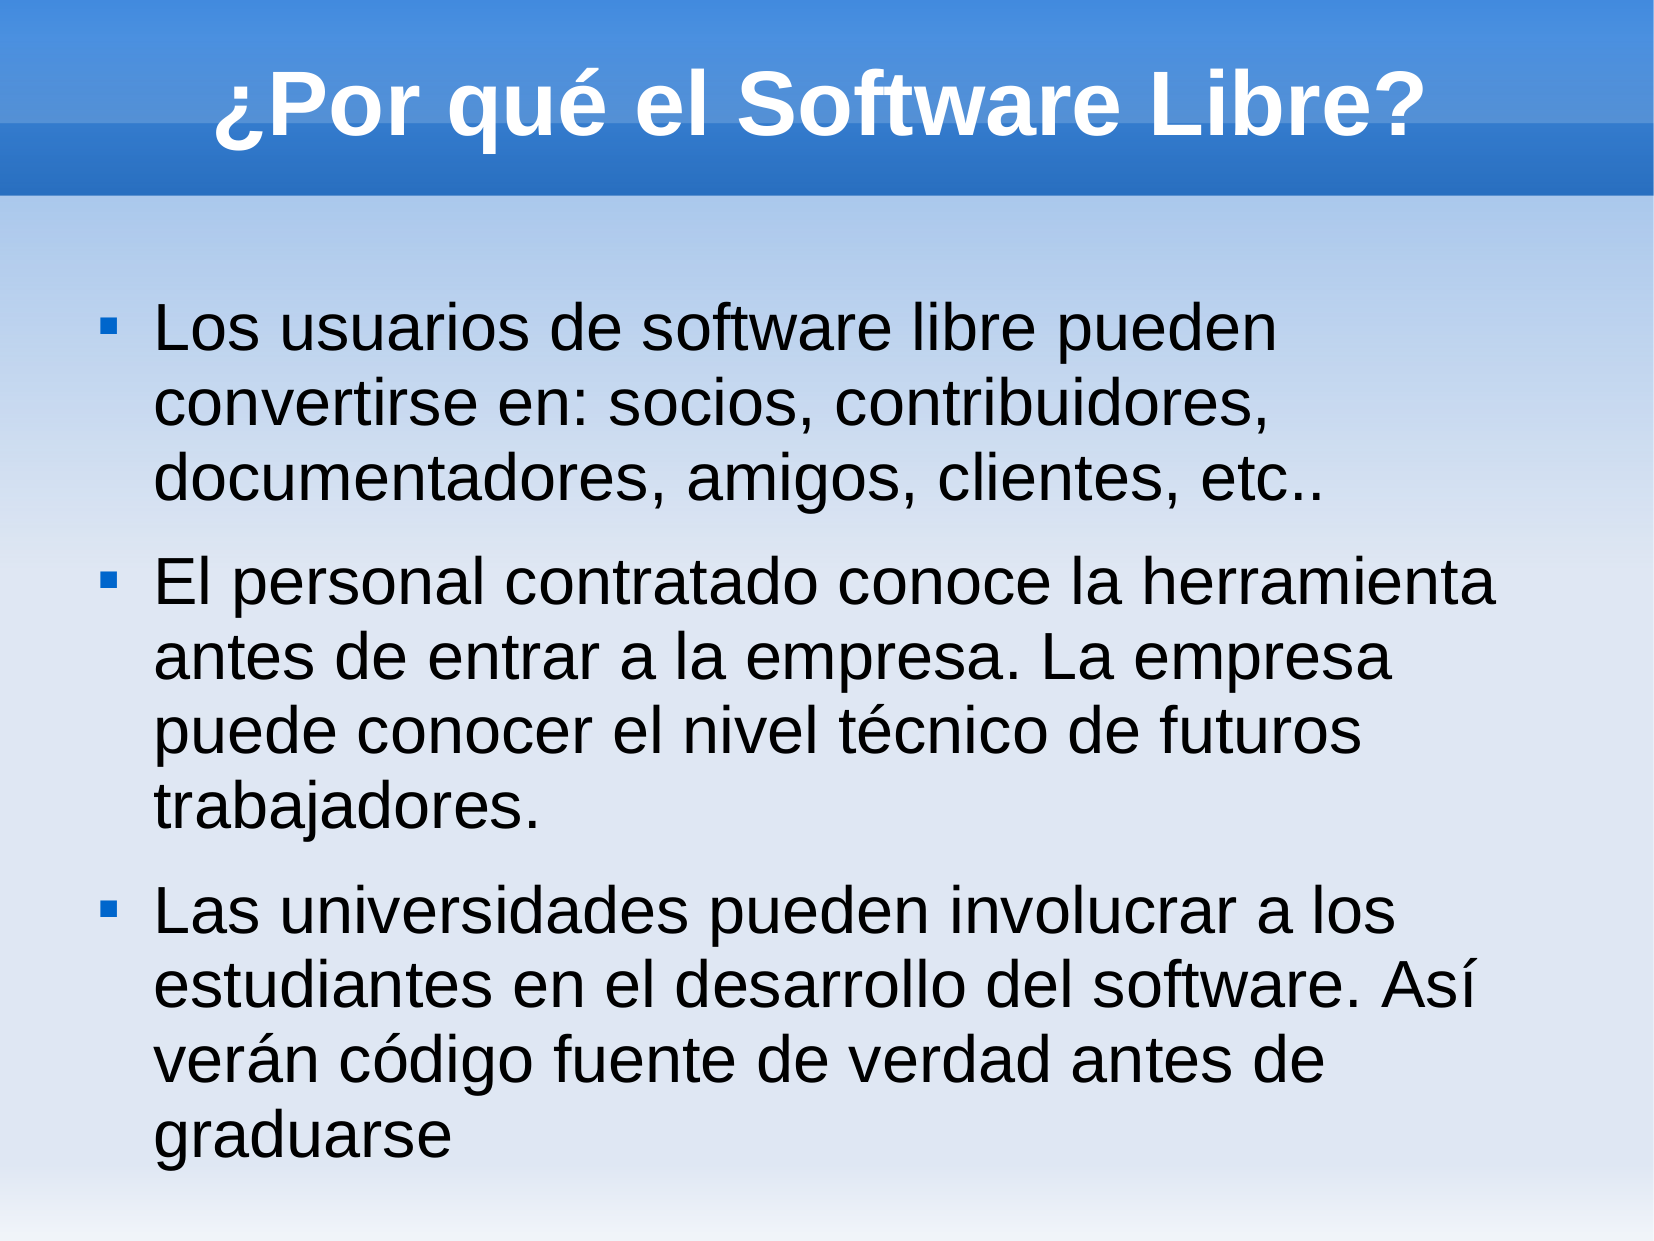

# ¿Por qué el Software Libre?
Los usuarios de software libre pueden convertirse en: socios, contribuidores, documentadores, amigos, clientes, etc..
El personal contratado conoce la herramienta antes de entrar a la empresa. La empresa puede conocer el nivel técnico de futuros trabajadores.
Las universidades pueden involucrar a los estudiantes en el desarrollo del software. Así verán código fuente de verdad antes de graduarse